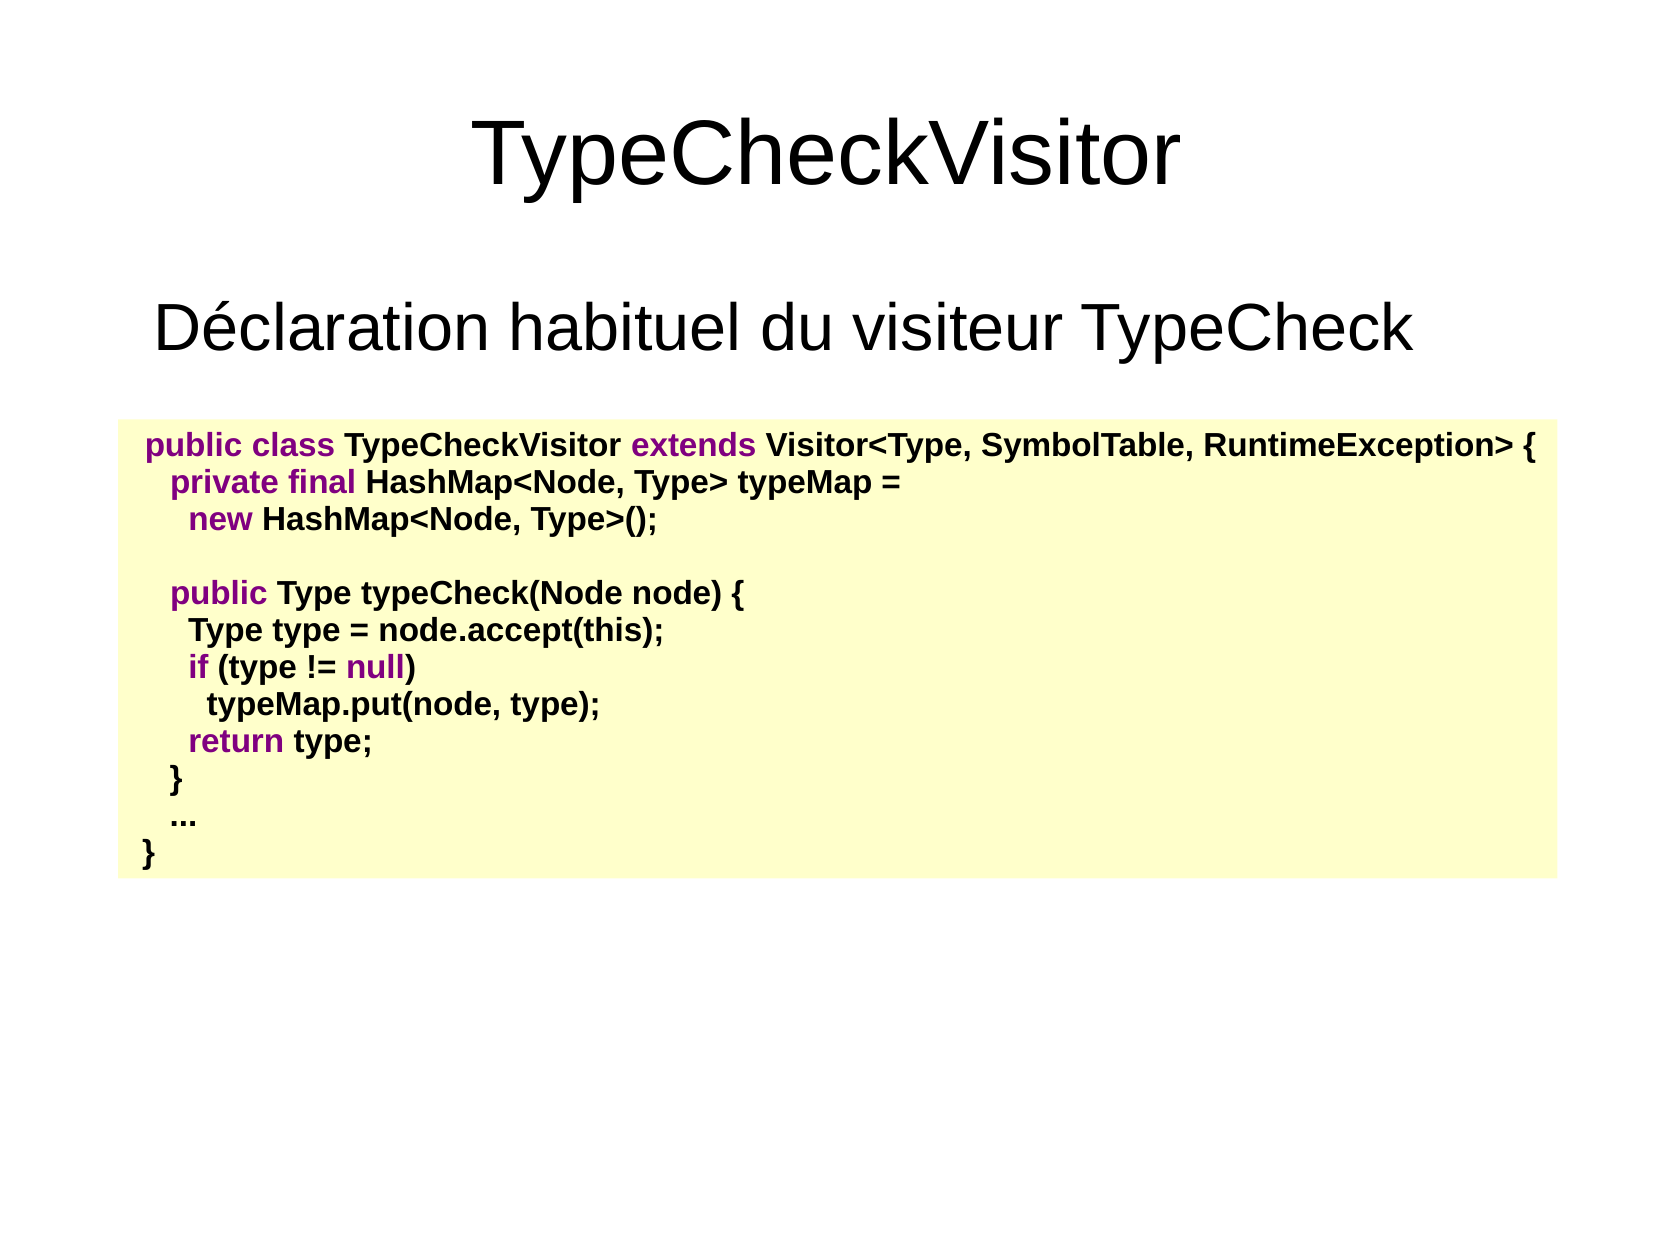

# TypeCheckVisitor
Déclaration habituel du visiteur TypeCheck
public class TypeCheckVisitor extends Visitor<Type, SymbolTable, RuntimeException> {
 private final HashMap<Node, Type> typeMap =
 new HashMap<Node, Type>();
 public Type typeCheck(Node node) {
 Type type = node.accept(this);
 if (type != null)
 typeMap.put(node, type);
 return type;
 }
 ...
 }